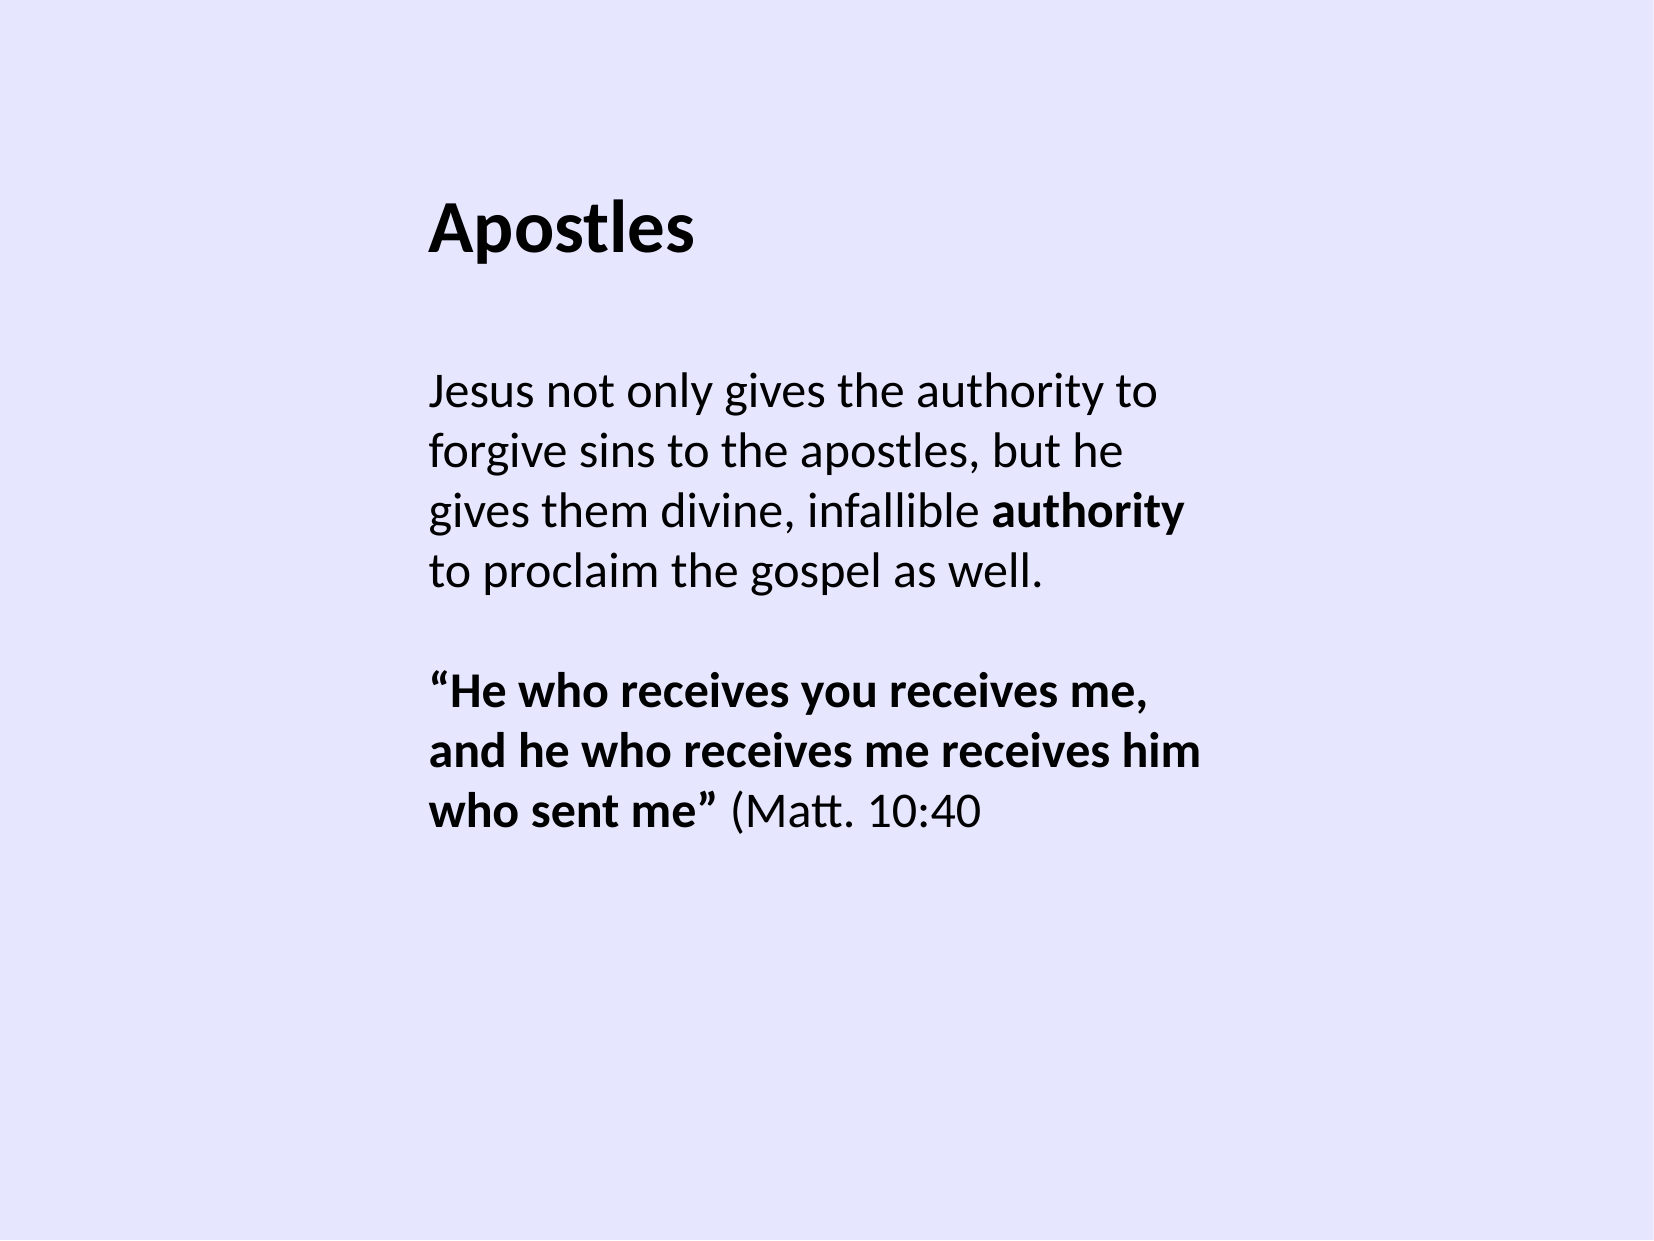

Apostles
Jesus not only gives the authority to forgive sins to the apostles, but he gives them divine, infallible authority to proclaim the gospel as well.
“He who receives you receives me, and he who receives me receives him who sent me” (Matt. 10:40